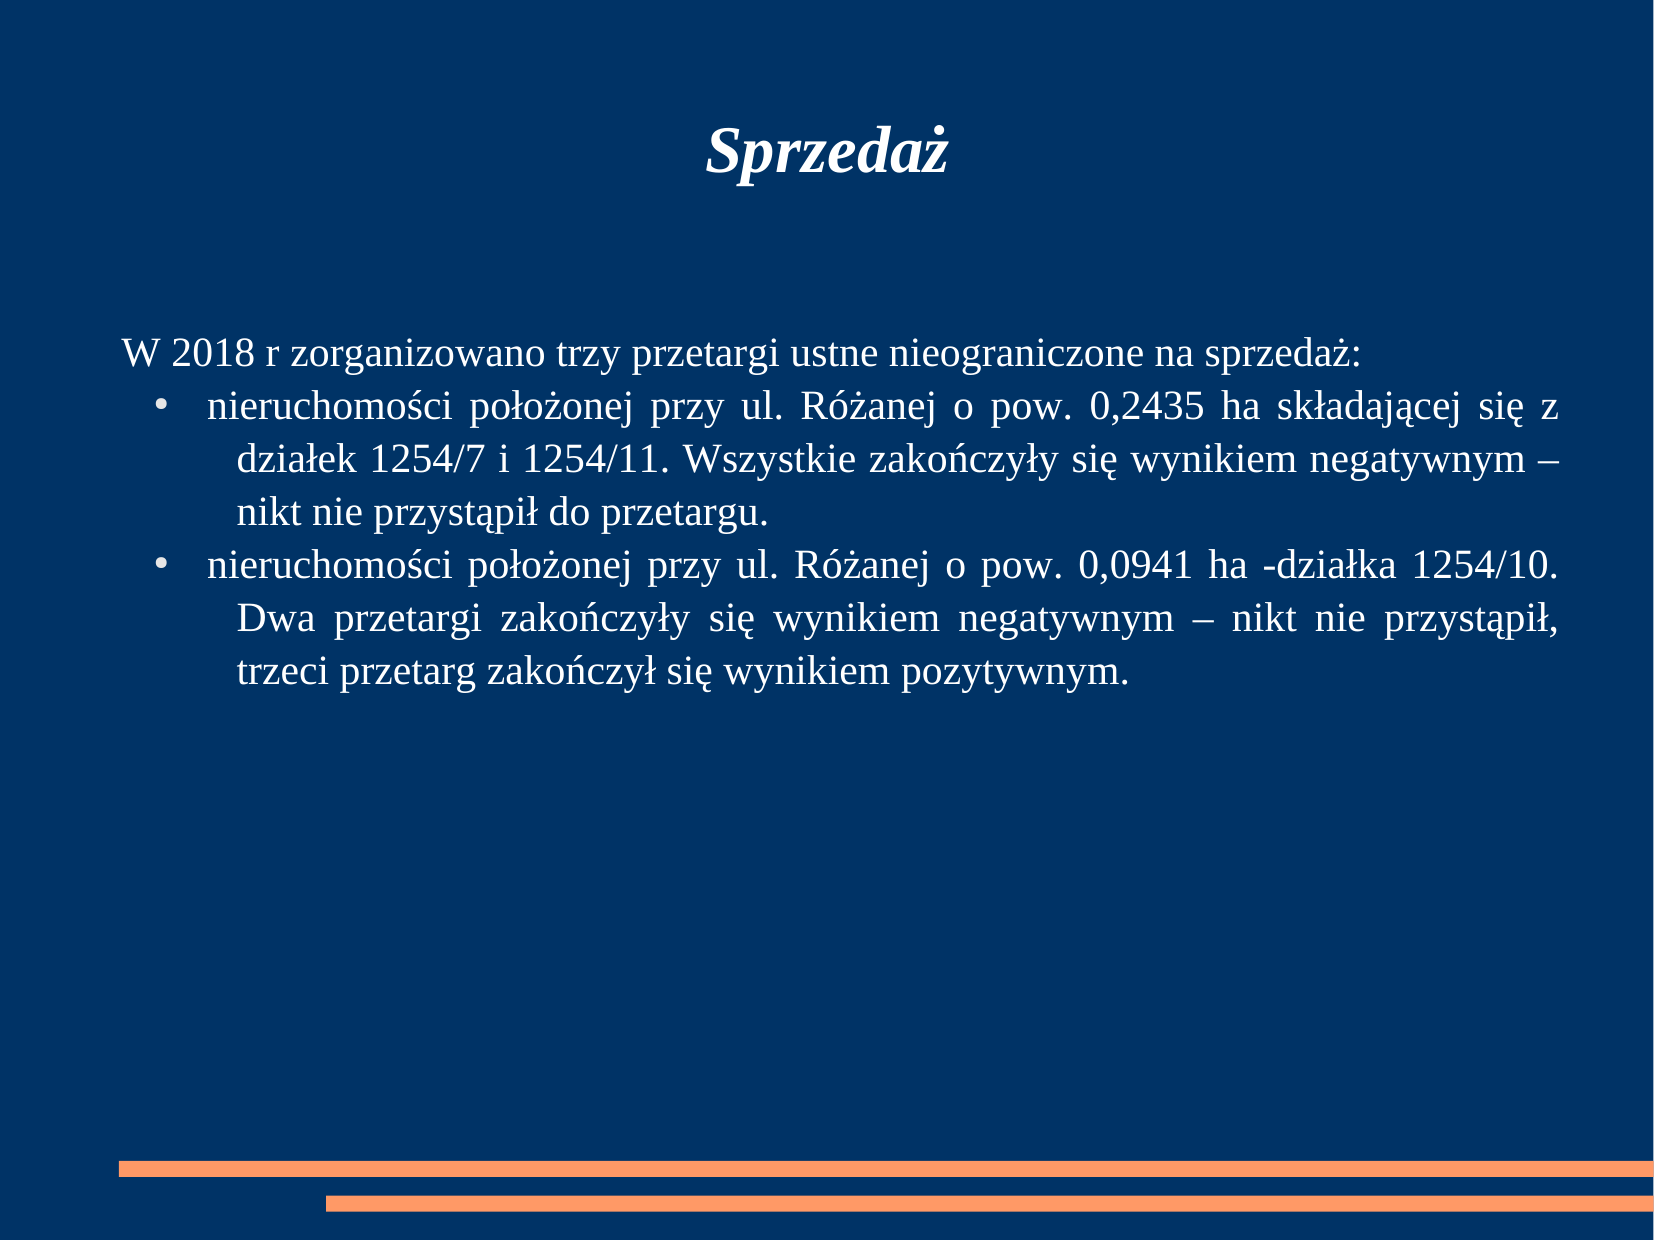

# Sprzedaż
W 2018 r zorganizowano trzy przetargi ustne nieograniczone na sprzedaż:
nieruchomości położonej przy ul. Różanej o pow. 0,2435 ha składającej się z działek 1254/7 i 1254/11. Wszystkie zakończyły się wynikiem negatywnym – nikt nie przystąpił do przetargu.
nieruchomości położonej przy ul. Różanej o pow. 0,0941 ha -działka 1254/10. Dwa przetargi zakończyły się wynikiem negatywnym – nikt nie przystąpił, trzeci przetarg zakończył się wynikiem pozytywnym.